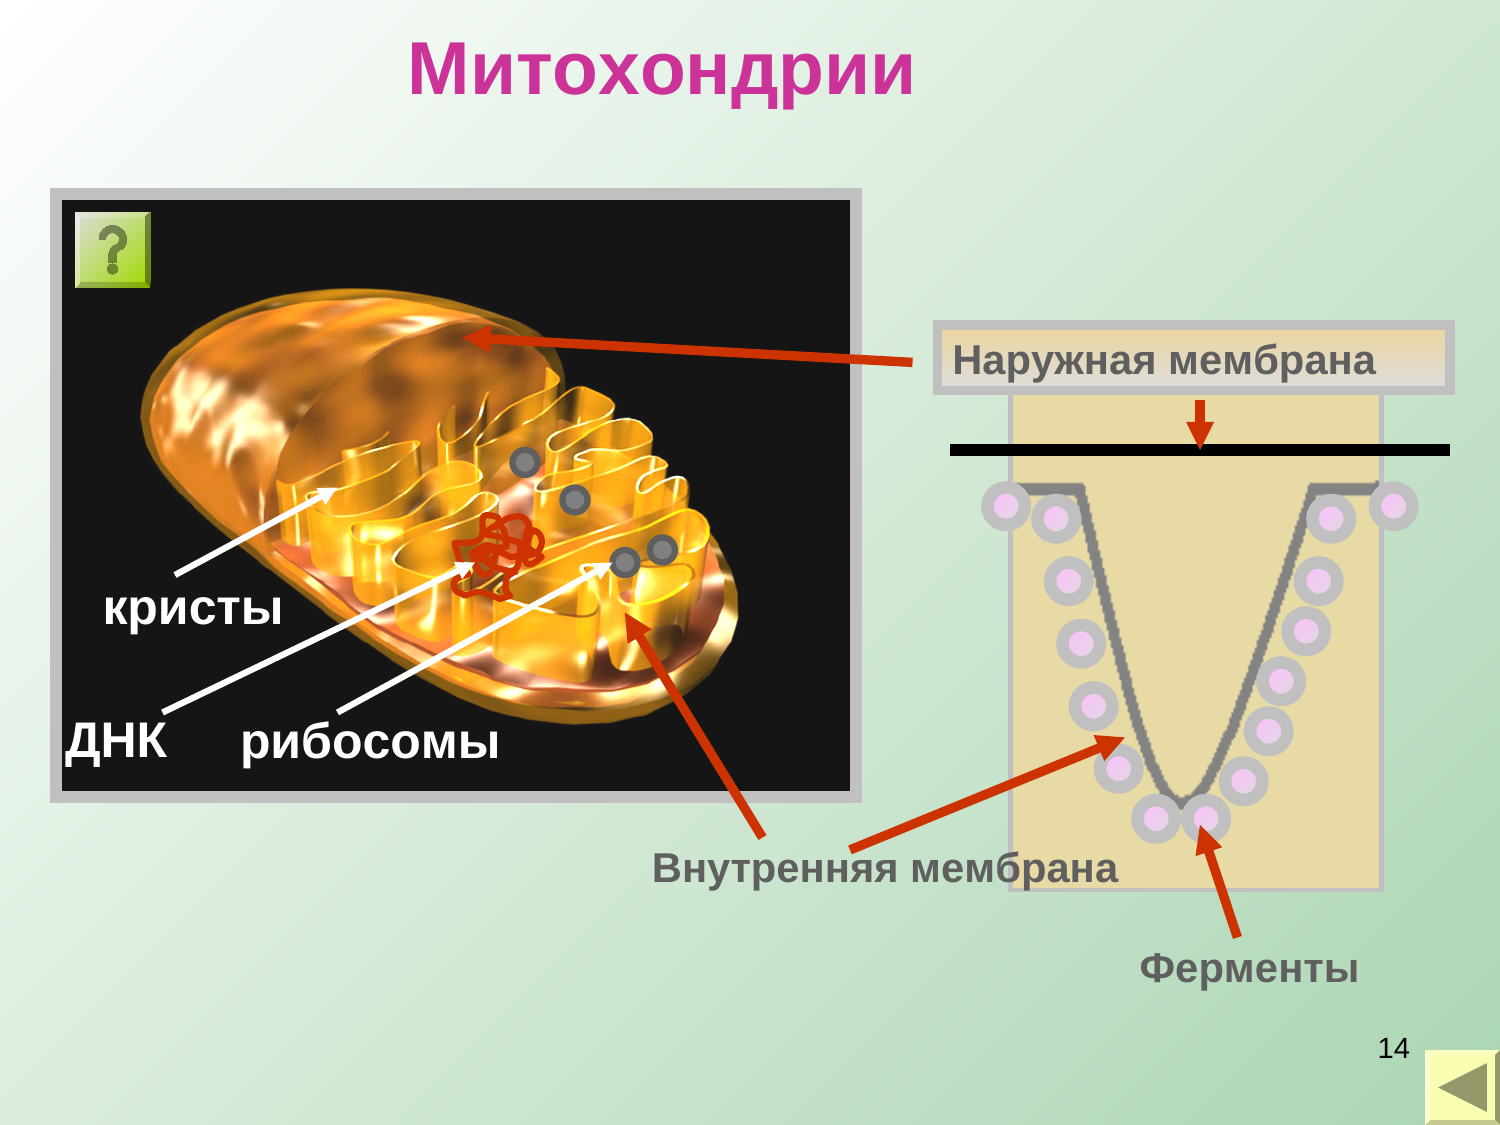

# Митохондрии
Наружная мембрана
кристы
ДНК
рибосомы
Внутренняя мембрана
Ферменты
14